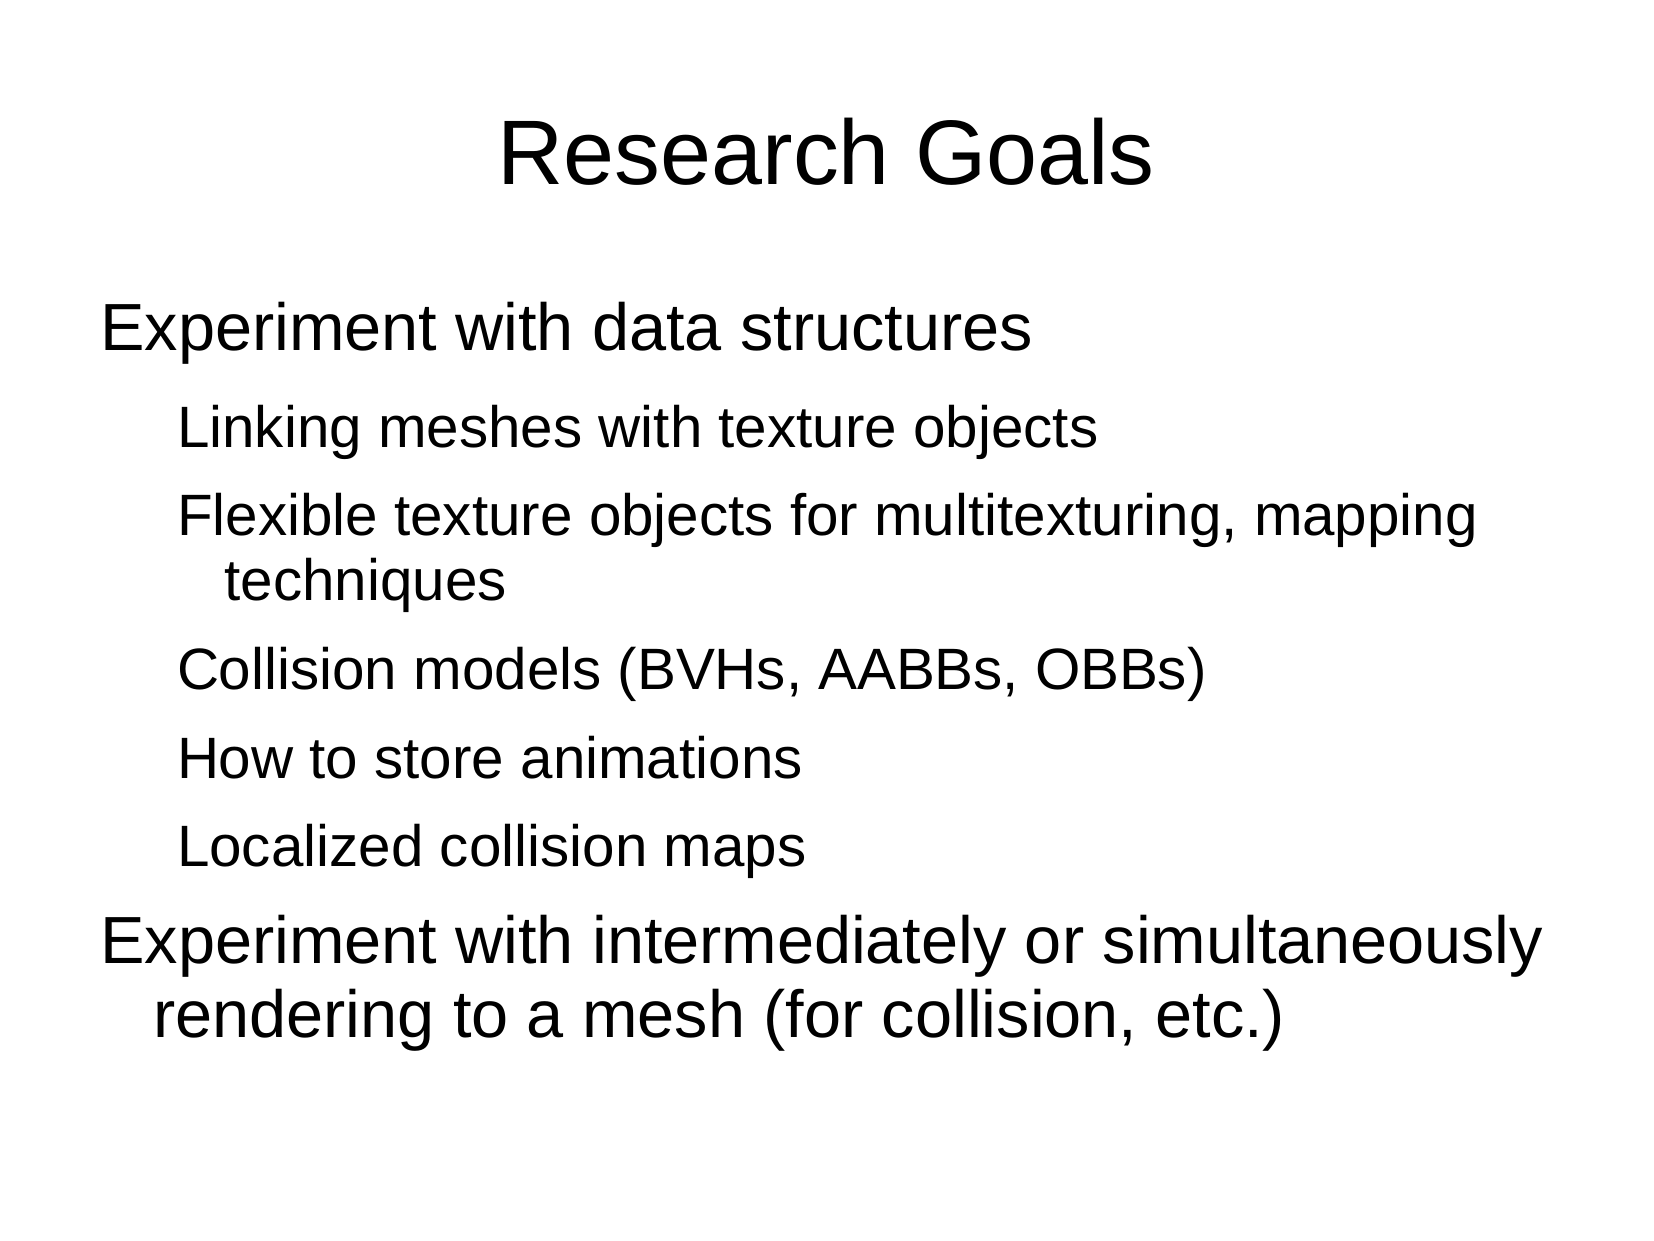

# Research Goals
Experiment with data structures
Linking meshes with texture objects
Flexible texture objects for multitexturing, mapping techniques
Collision models (BVHs, AABBs, OBBs)
How to store animations
Localized collision maps
Experiment with intermediately or simultaneously rendering to a mesh (for collision, etc.)